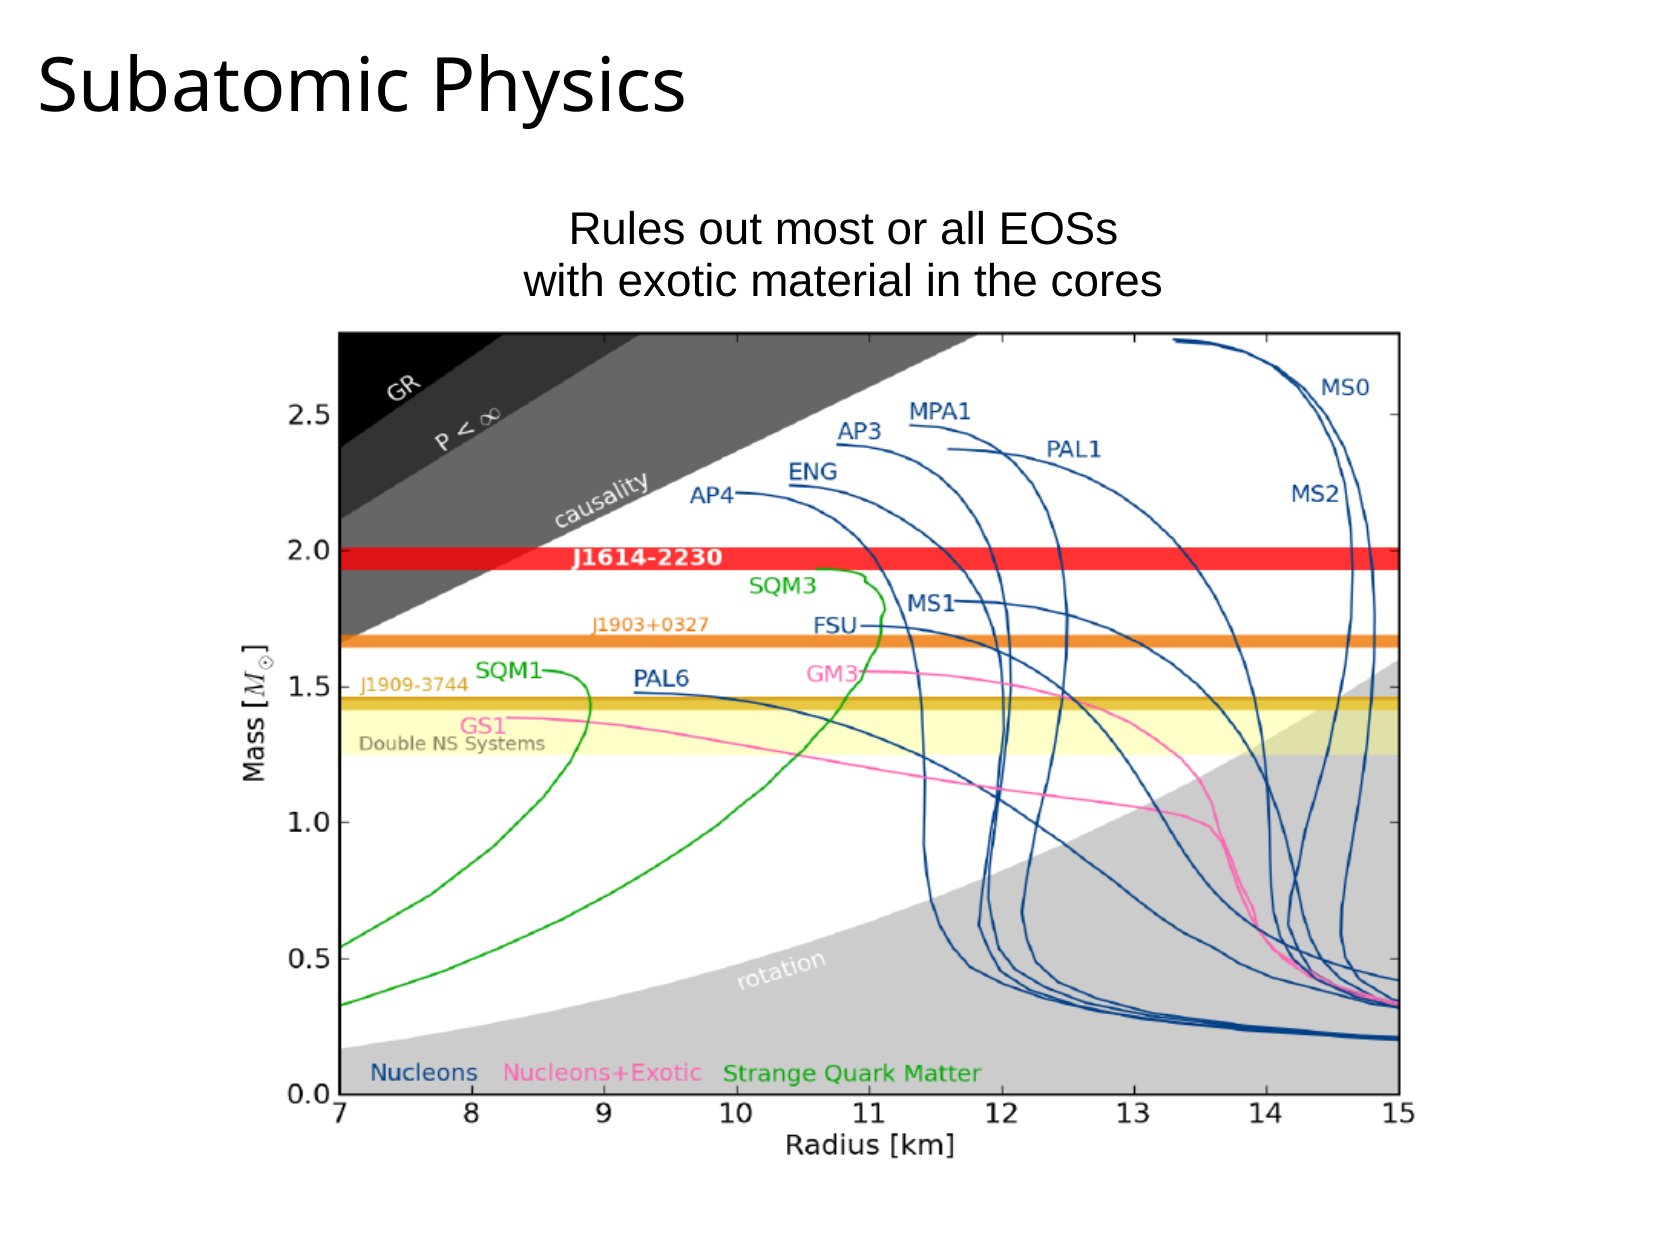

# Subatomic Physics
Rules out most or all EOSs
with exotic material in the cores